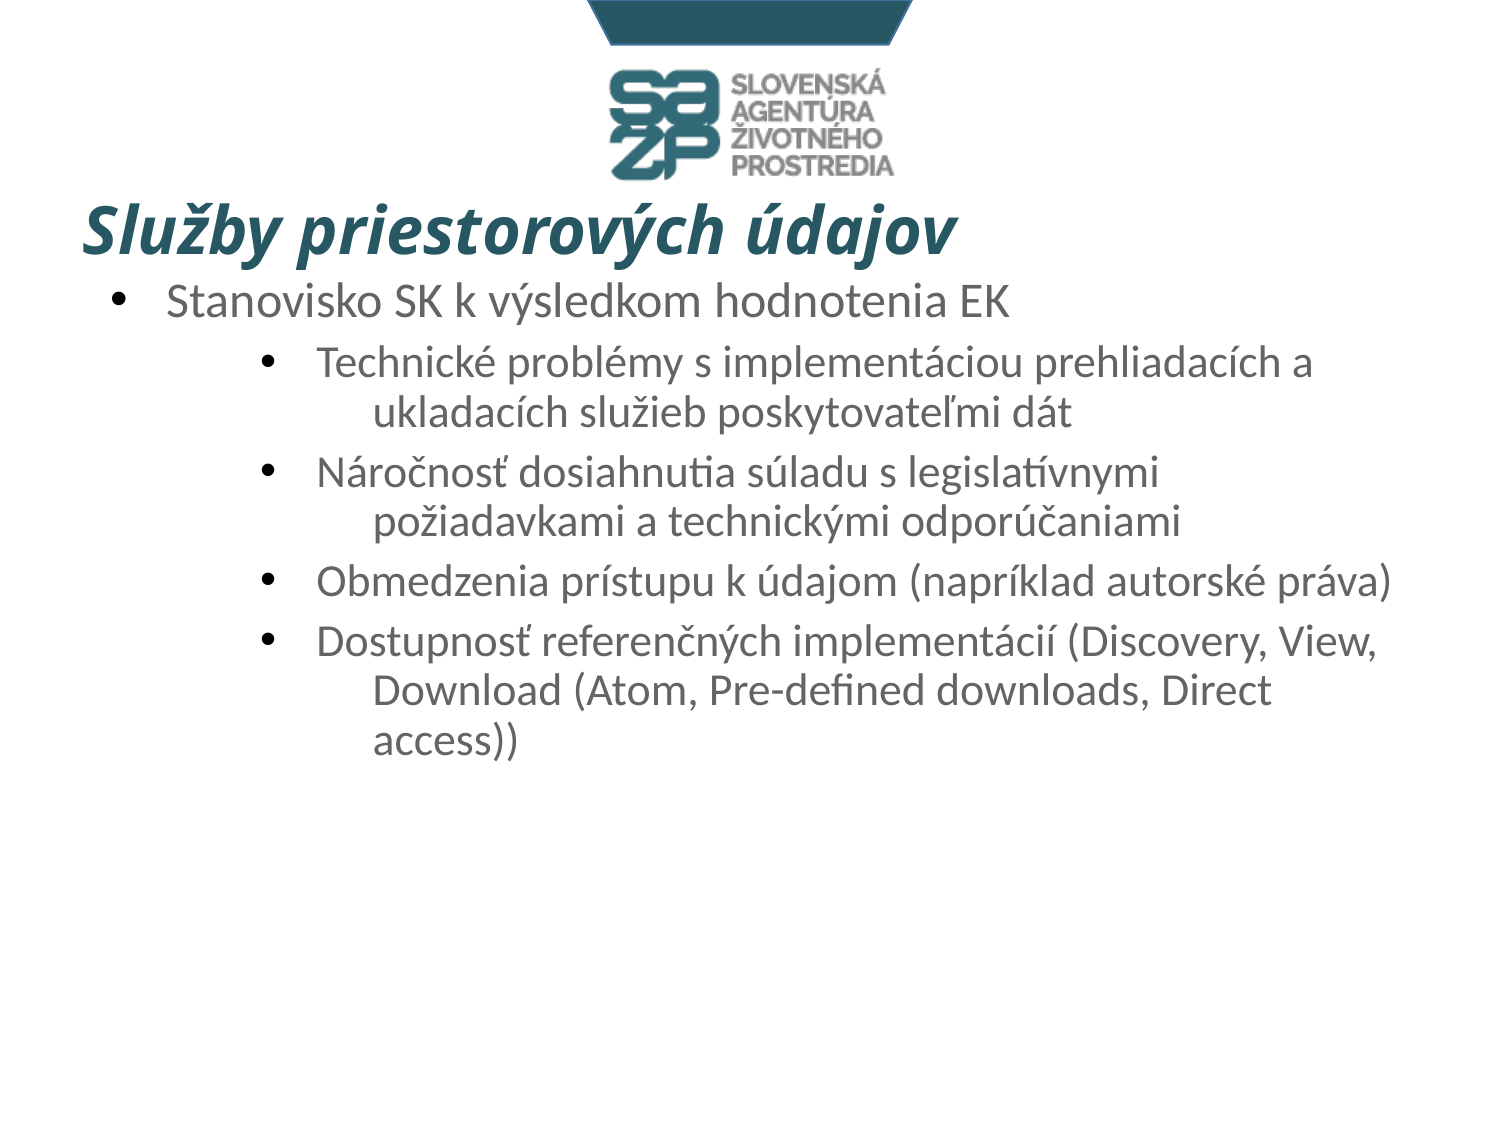

# Služby priestorových údajov
Stanovisko SK k výsledkom hodnotenia EK
Technické problémy s implementáciou prehliadacích a ukladacích služieb poskytovateľmi dát
Náročnosť dosiahnutia súladu s legislatívnymi požiadavkami a technickými odporúčaniami
Obmedzenia prístupu k údajom (napríklad autorské práva)
Dostupnosť referenčných implementácií (Discovery, View, Download (Atom, Pre-defined downloads, Direct access))